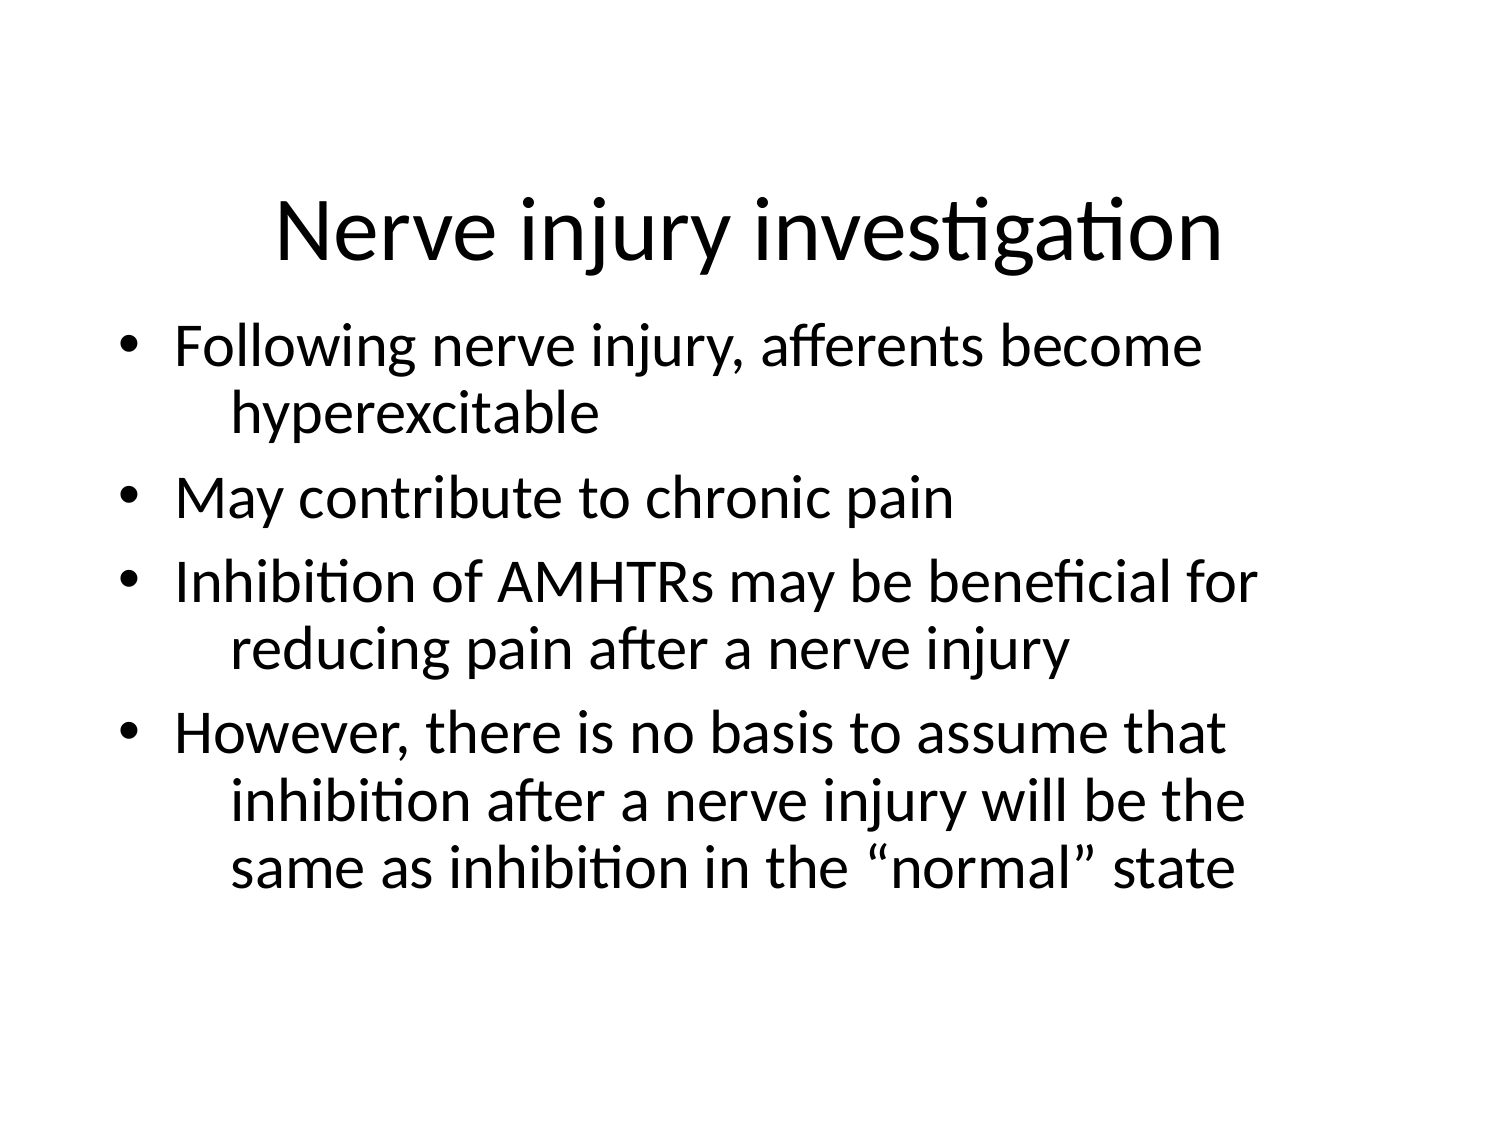

# Nerve injury investigation
Following nerve injury, afferents become hyperexcitable
May contribute to chronic pain
Inhibition of AMHTRs may be beneficial for reducing pain after a nerve injury
However, there is no basis to assume that inhibition after a nerve injury will be the same as inhibition in the “normal” state